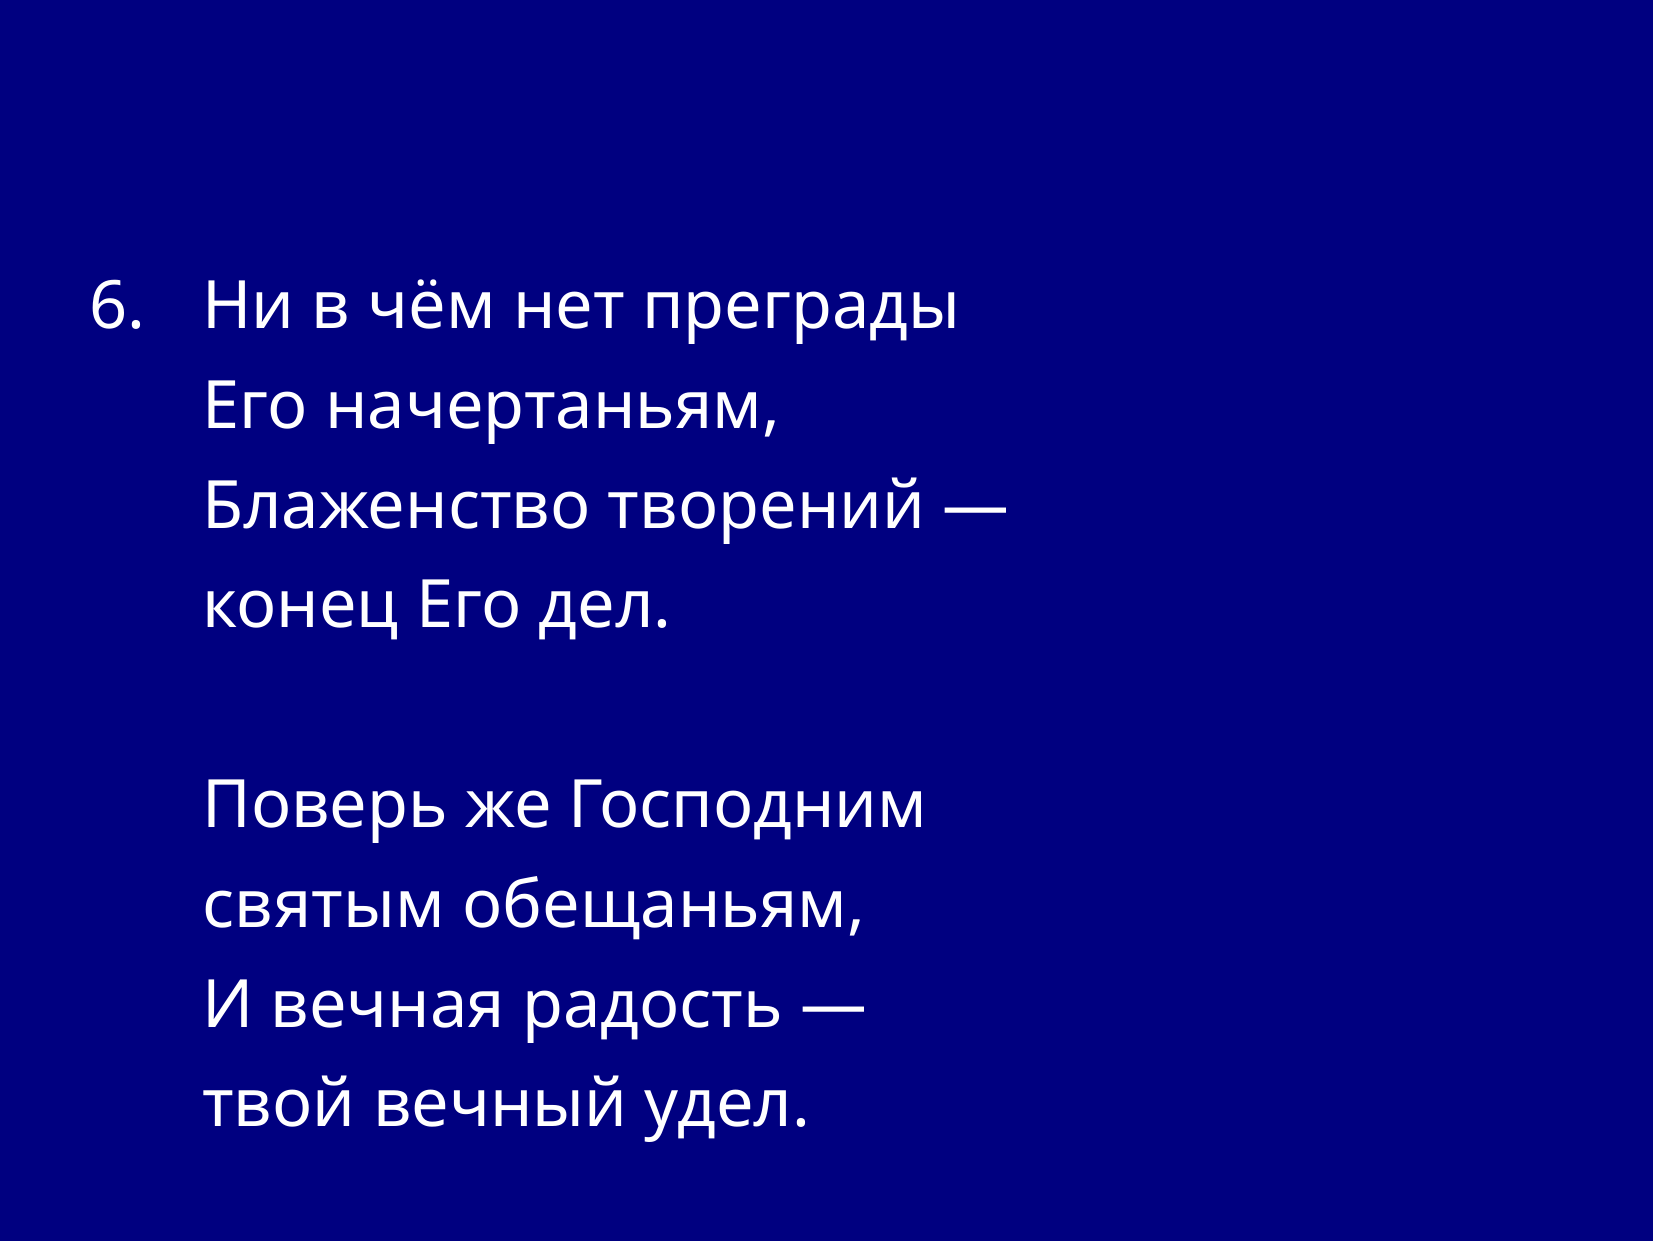

6.	Ни в чём нет преграды
	Его начертаньям,
	Блаженство творений —
	конец Его дел.
	Поверь же Господним
	святым обещаньям,
	И вечная радость —
	твой вечный удел.